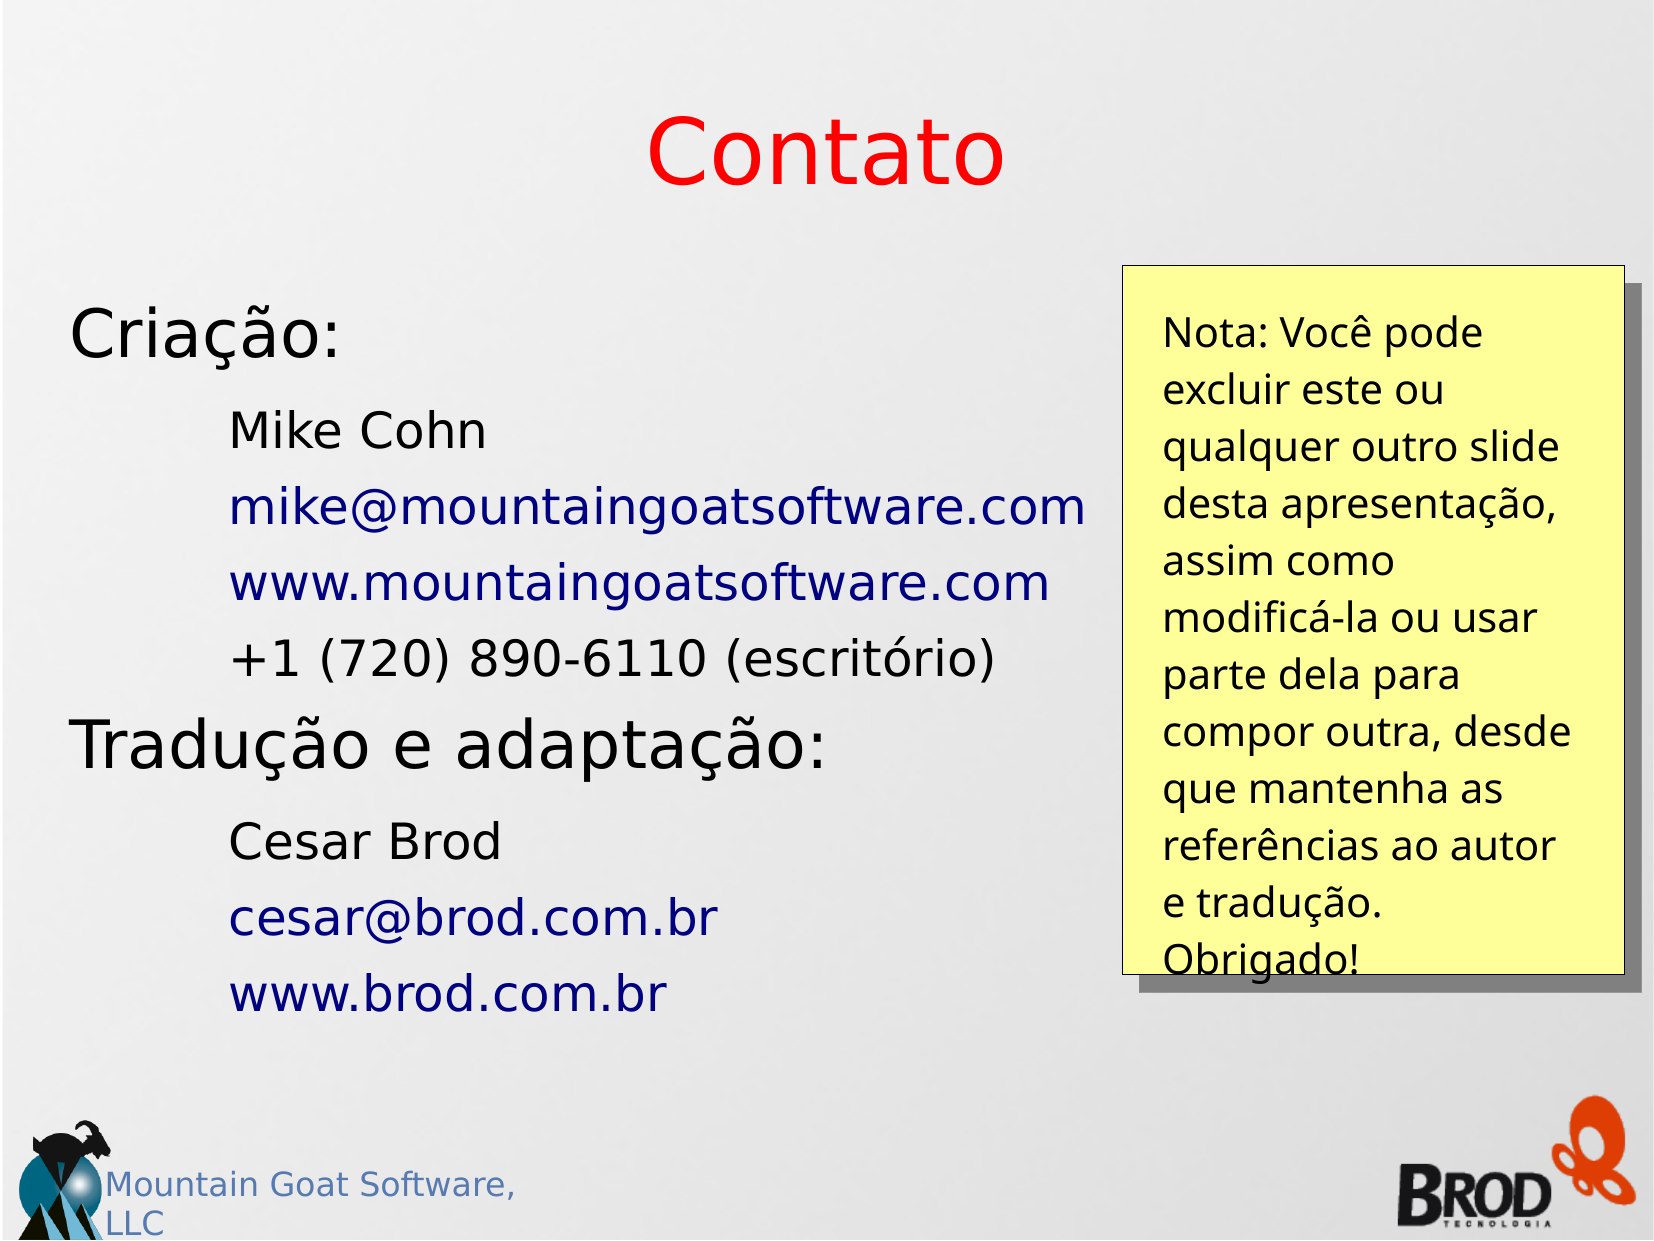

# Contato
Criação:
Mike Cohn
mike@mountaingoatsoftware.com
www.mountaingoatsoftware.com
+1 (720) 890-6110 (escritório)
Tradução e adaptação:
Cesar Brod
cesar@brod.com.br
www.brod.com.br
Nota: Você pode excluir este ou qualquer outro slide desta apresentação, assim como modificá-la ou usar parte dela para compor outra, desde que mantenha as referências ao autor e tradução. Obrigado!